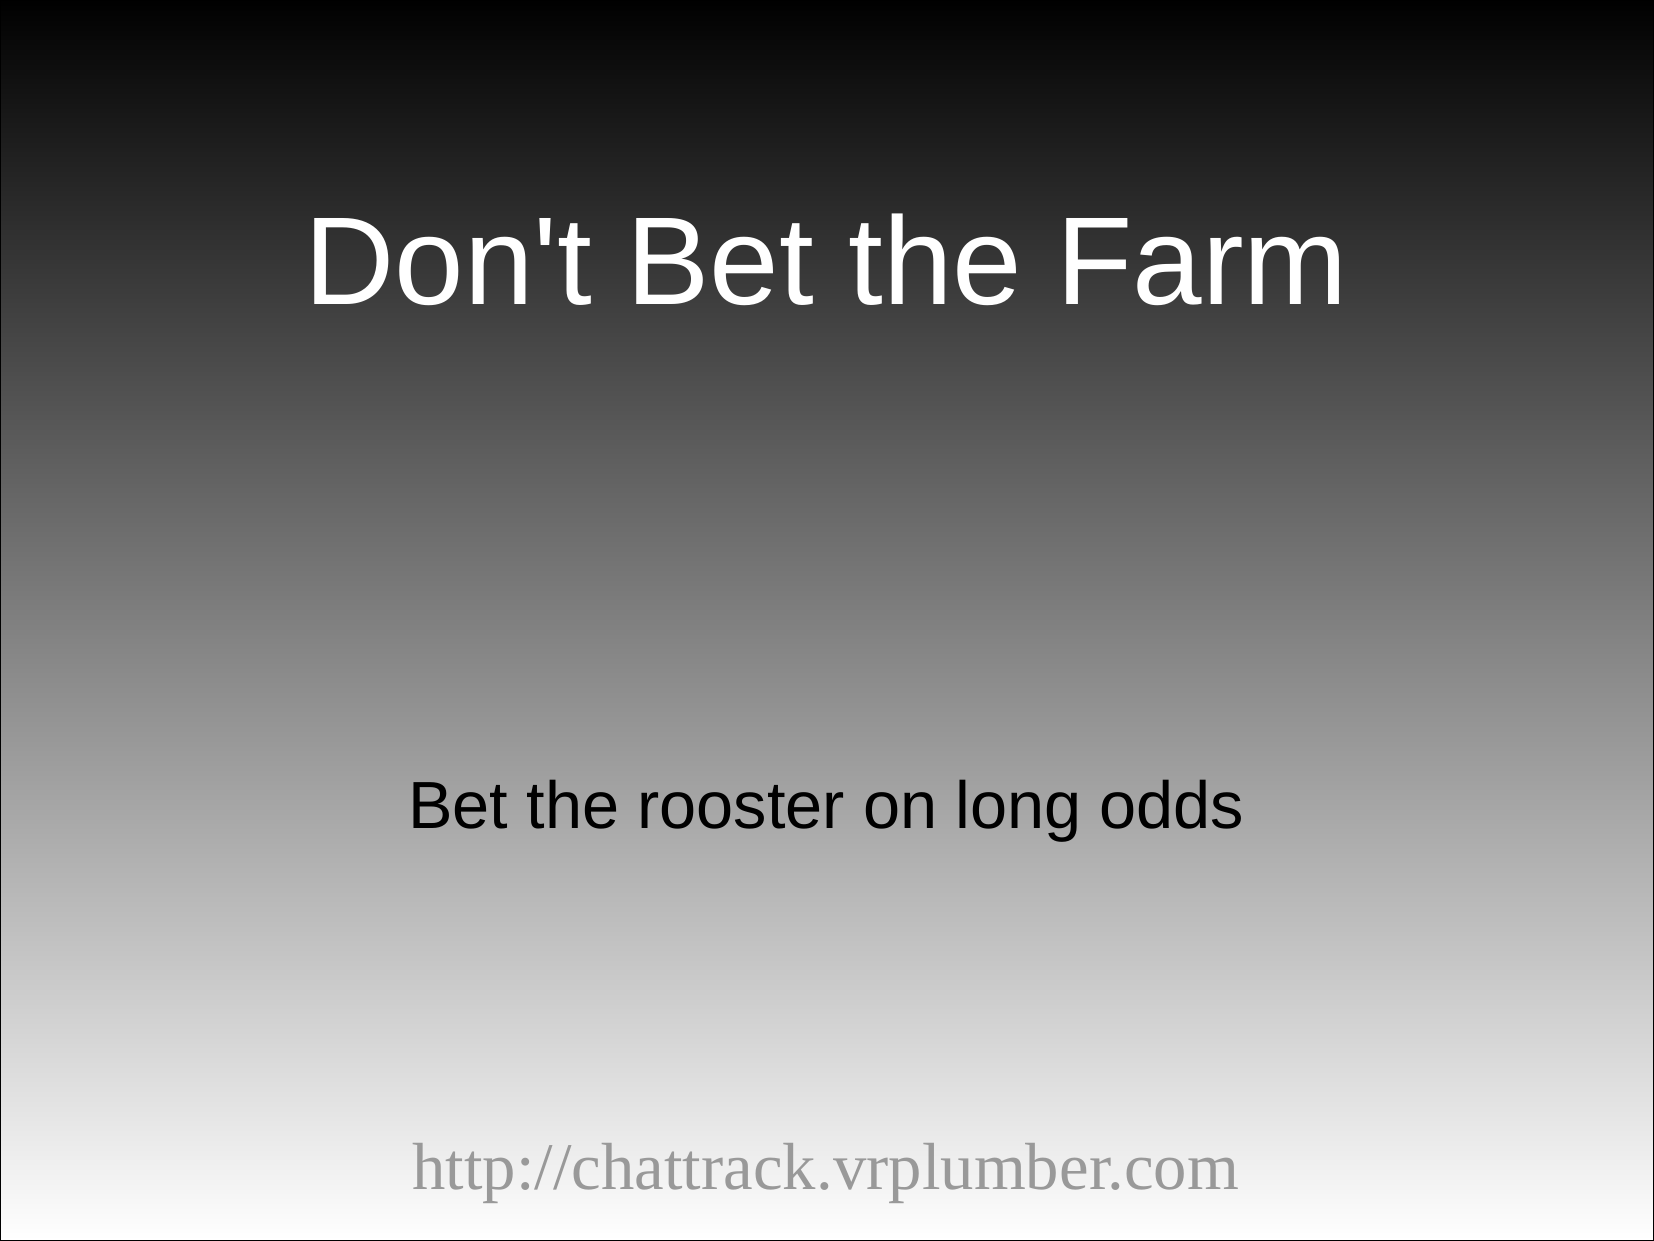

# Don't Bet the Farm
Bet the rooster on long odds
http://chattrack.vrplumber.com
42